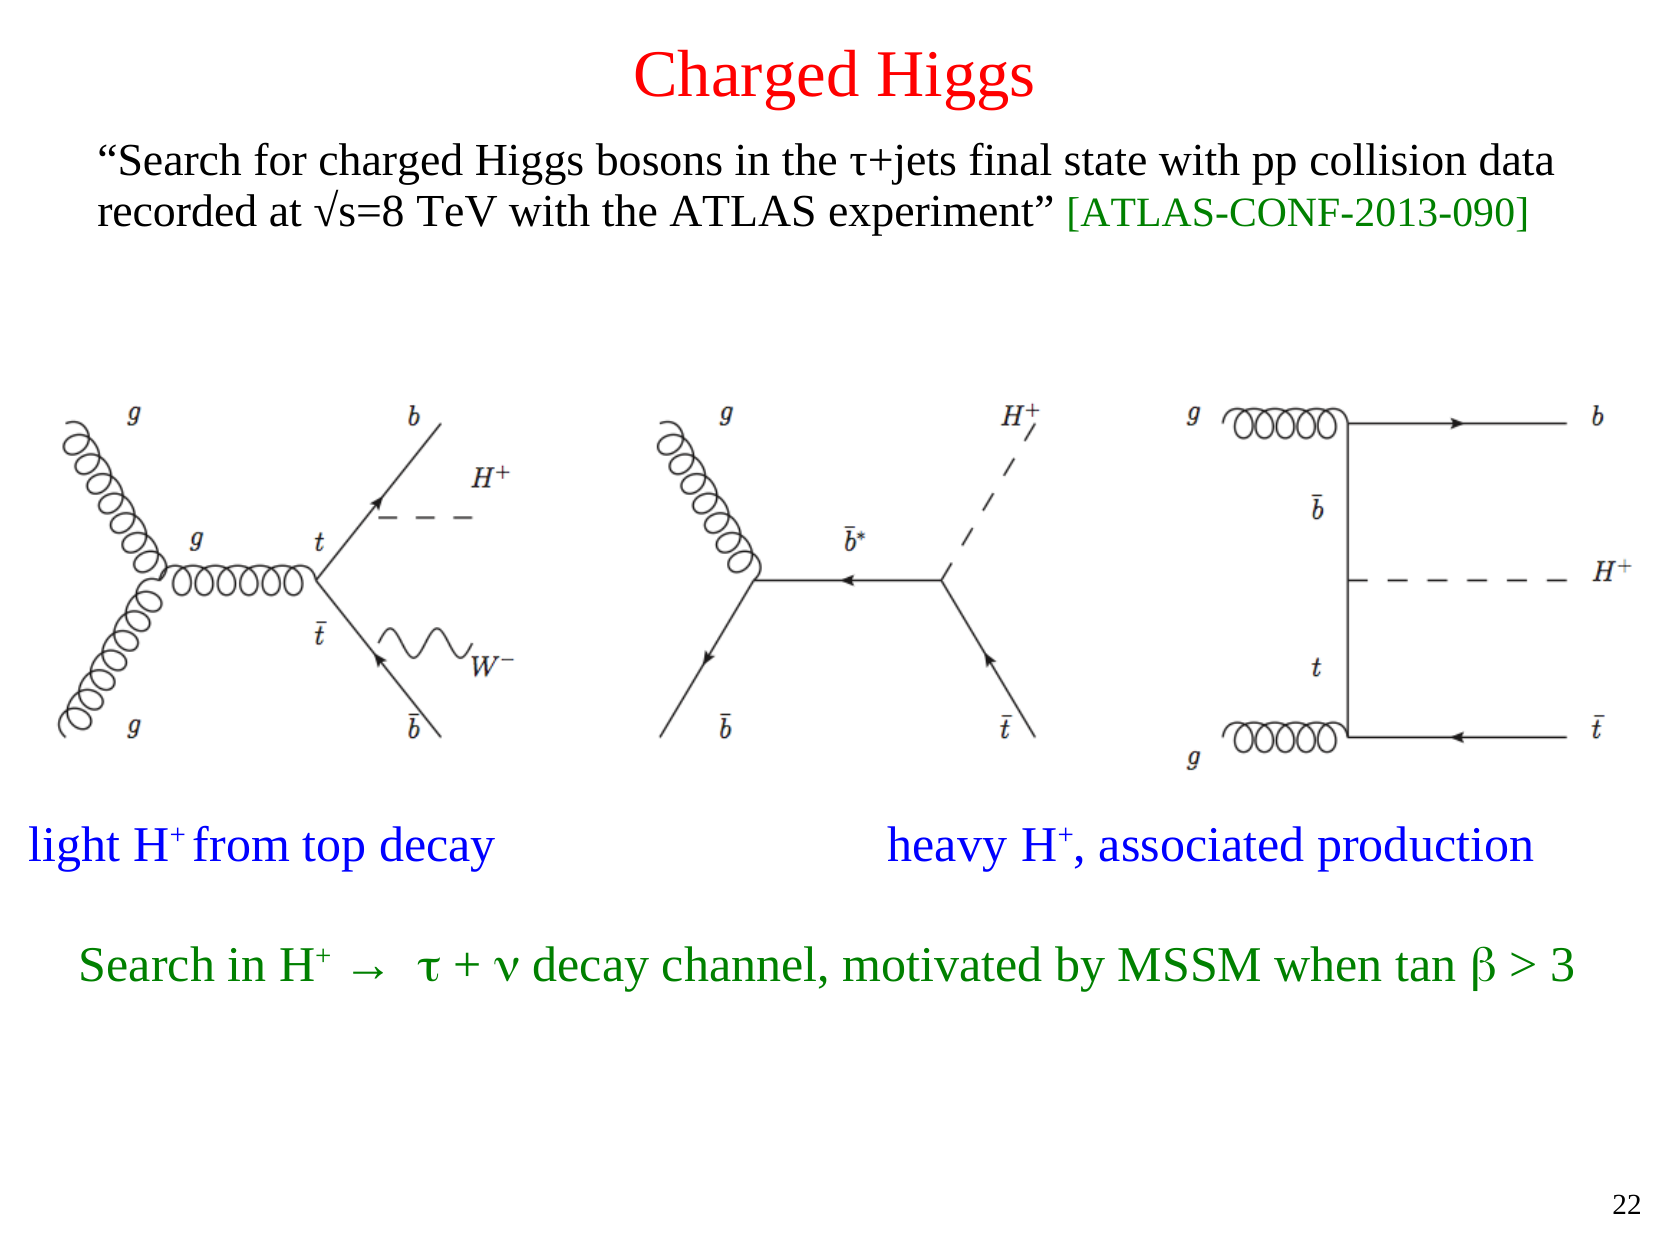

# Charged Higgs
“Search for charged Higgs bosons in the τ+jets final state with pp collision data recorded at √s=8 TeV with the ATLAS experiment” [ATLAS-CONF-2013-090]
light H+ from top decay heavy H+, associated production
Search in H+ → τ + ν decay channel, motivated by MSSM when tan β > 3
22